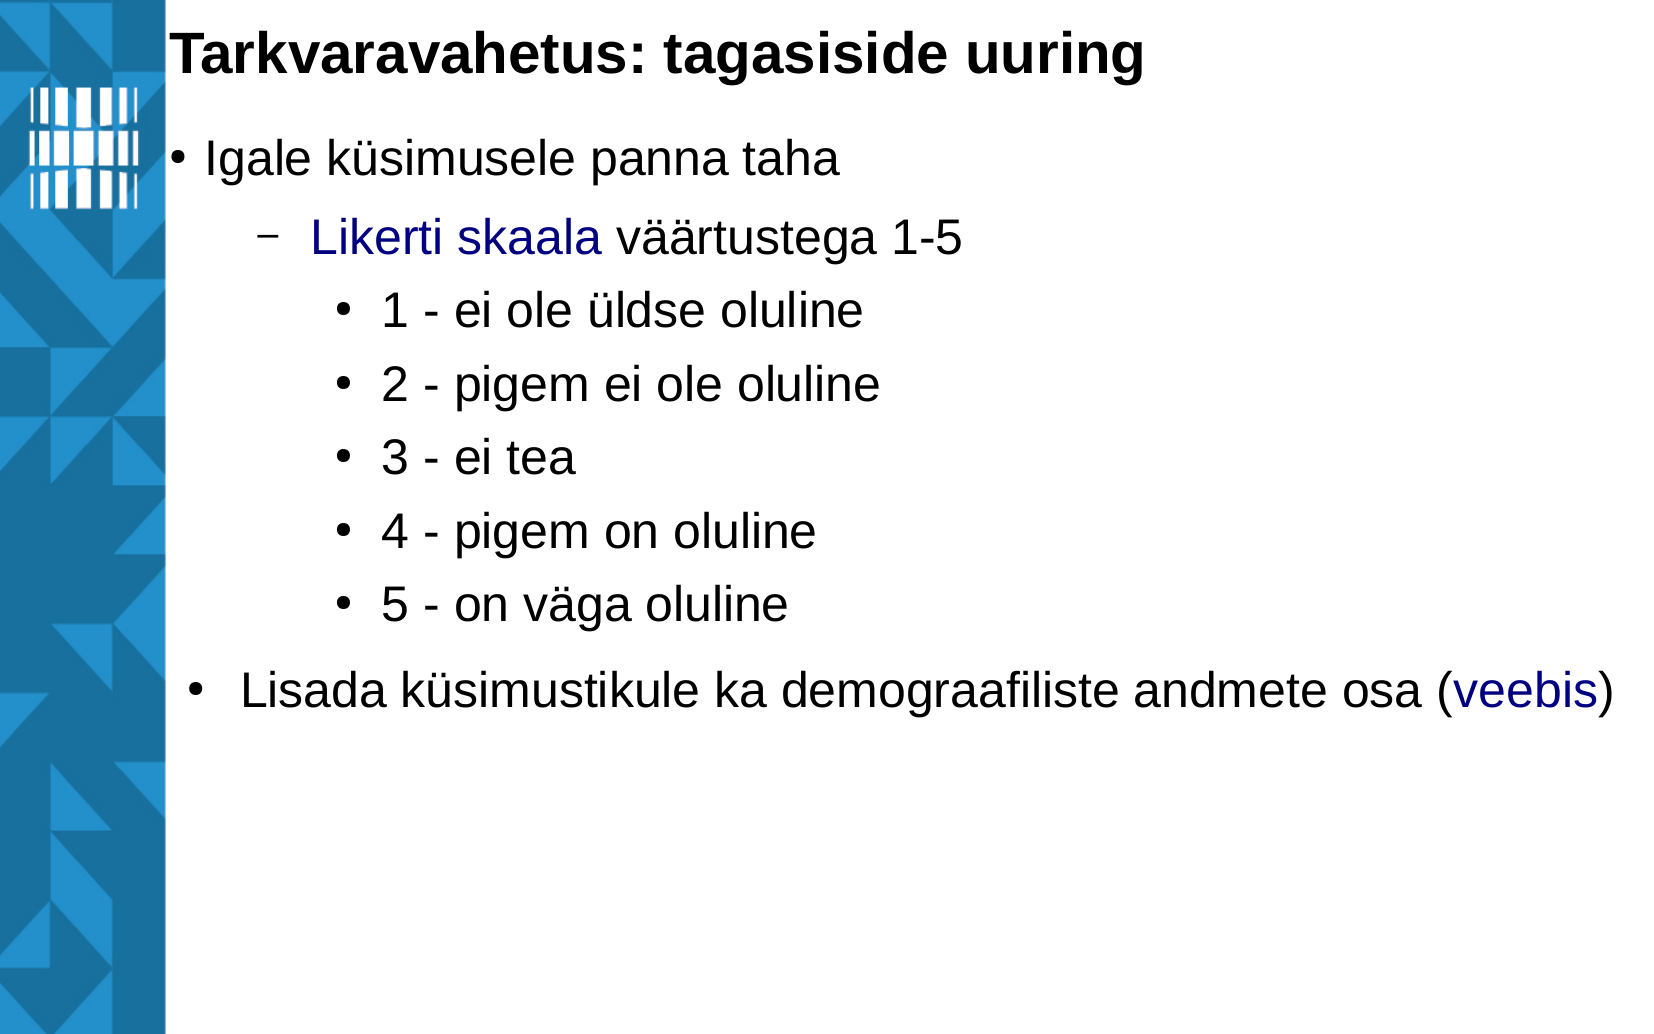

# Tarkvaravahetus: tagasiside uuring
Igale küsimusele panna taha
Likerti skaala väärtustega 1-5
1 - ei ole üldse oluline
2 - pigem ei ole oluline
3 - ei tea
4 - pigem on oluline
5 - on väga oluline
Lisada küsimustikule ka demograafiliste andmete osa (veebis)